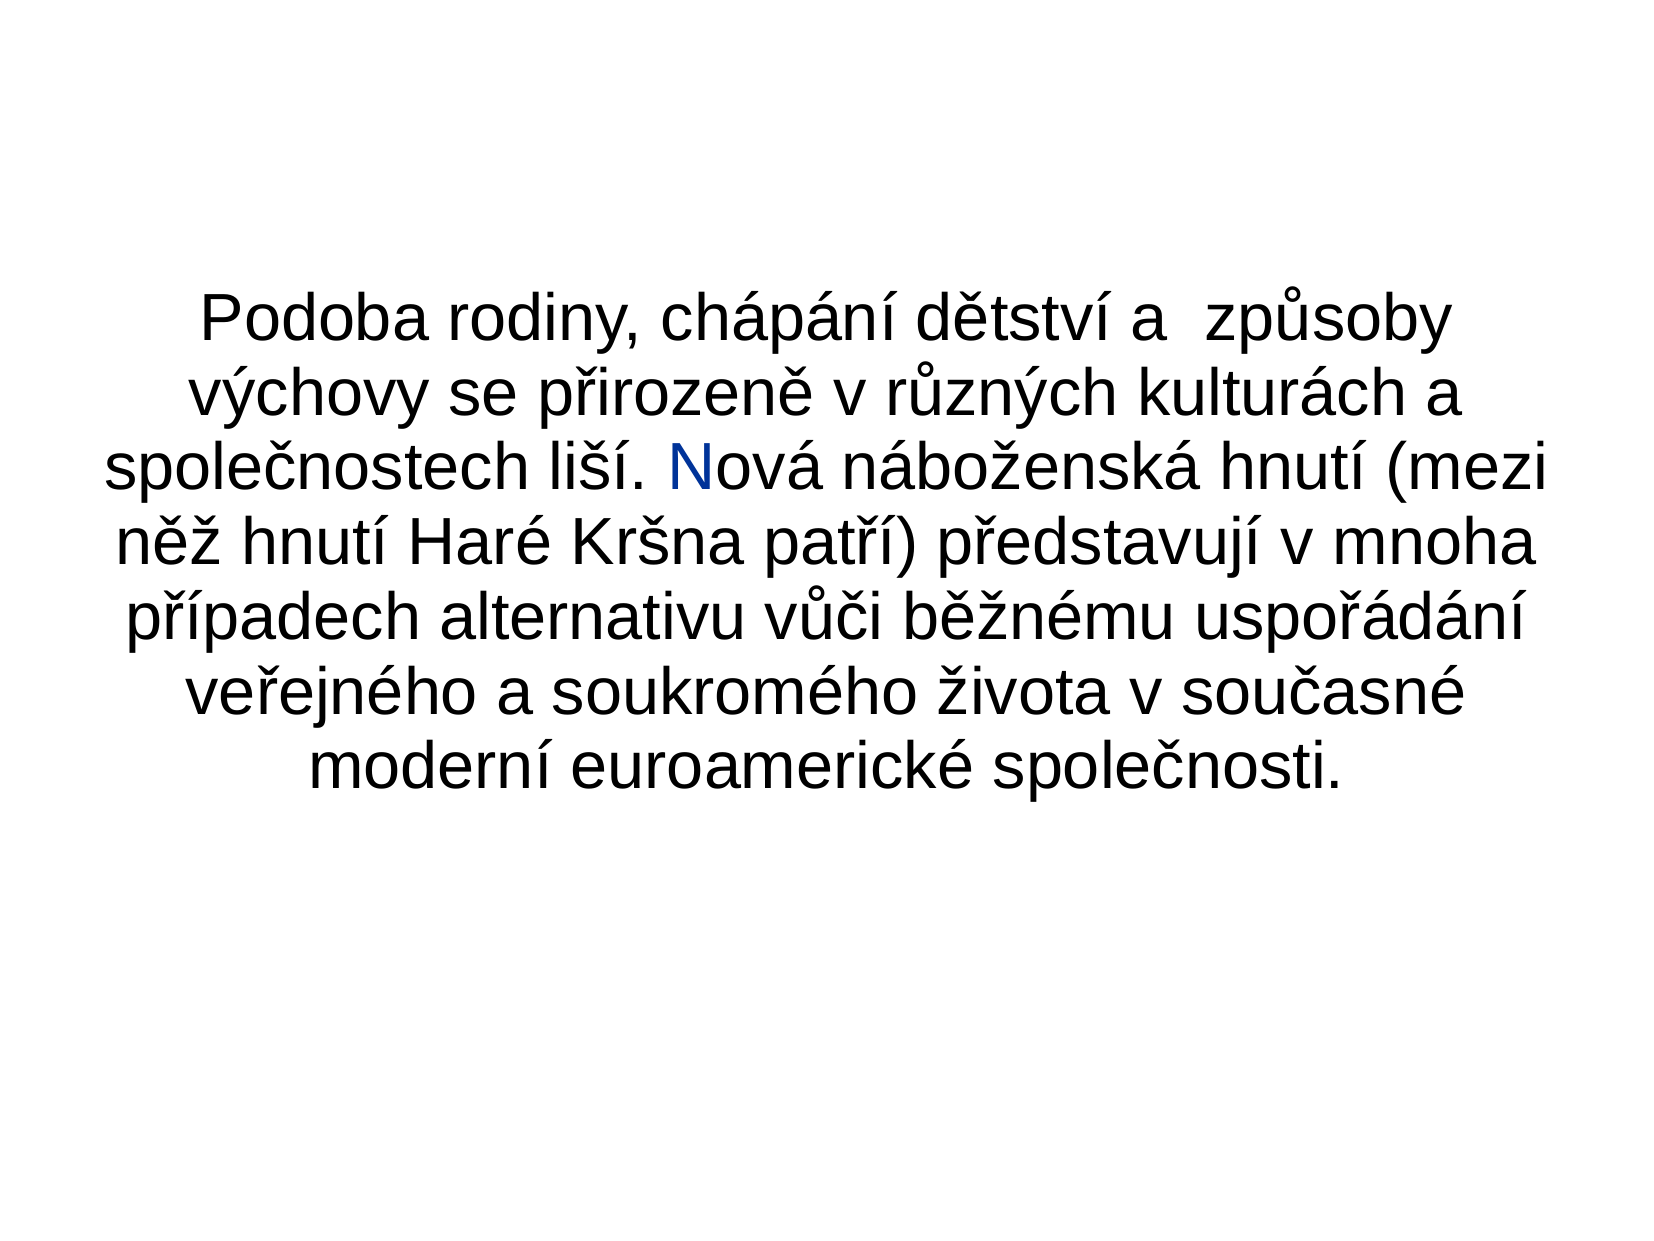

# Podoba rodiny, chápání dětství a způsoby výchovy se přirozeně v různých kulturách a společnostech liší. Nová náboženská hnutí (mezi něž hnutí Haré Kršna patří) představují v mnoha případech alternativu vůči běžnému uspořádání veřejného a soukromého života v současné moderní euroamerické společnosti.